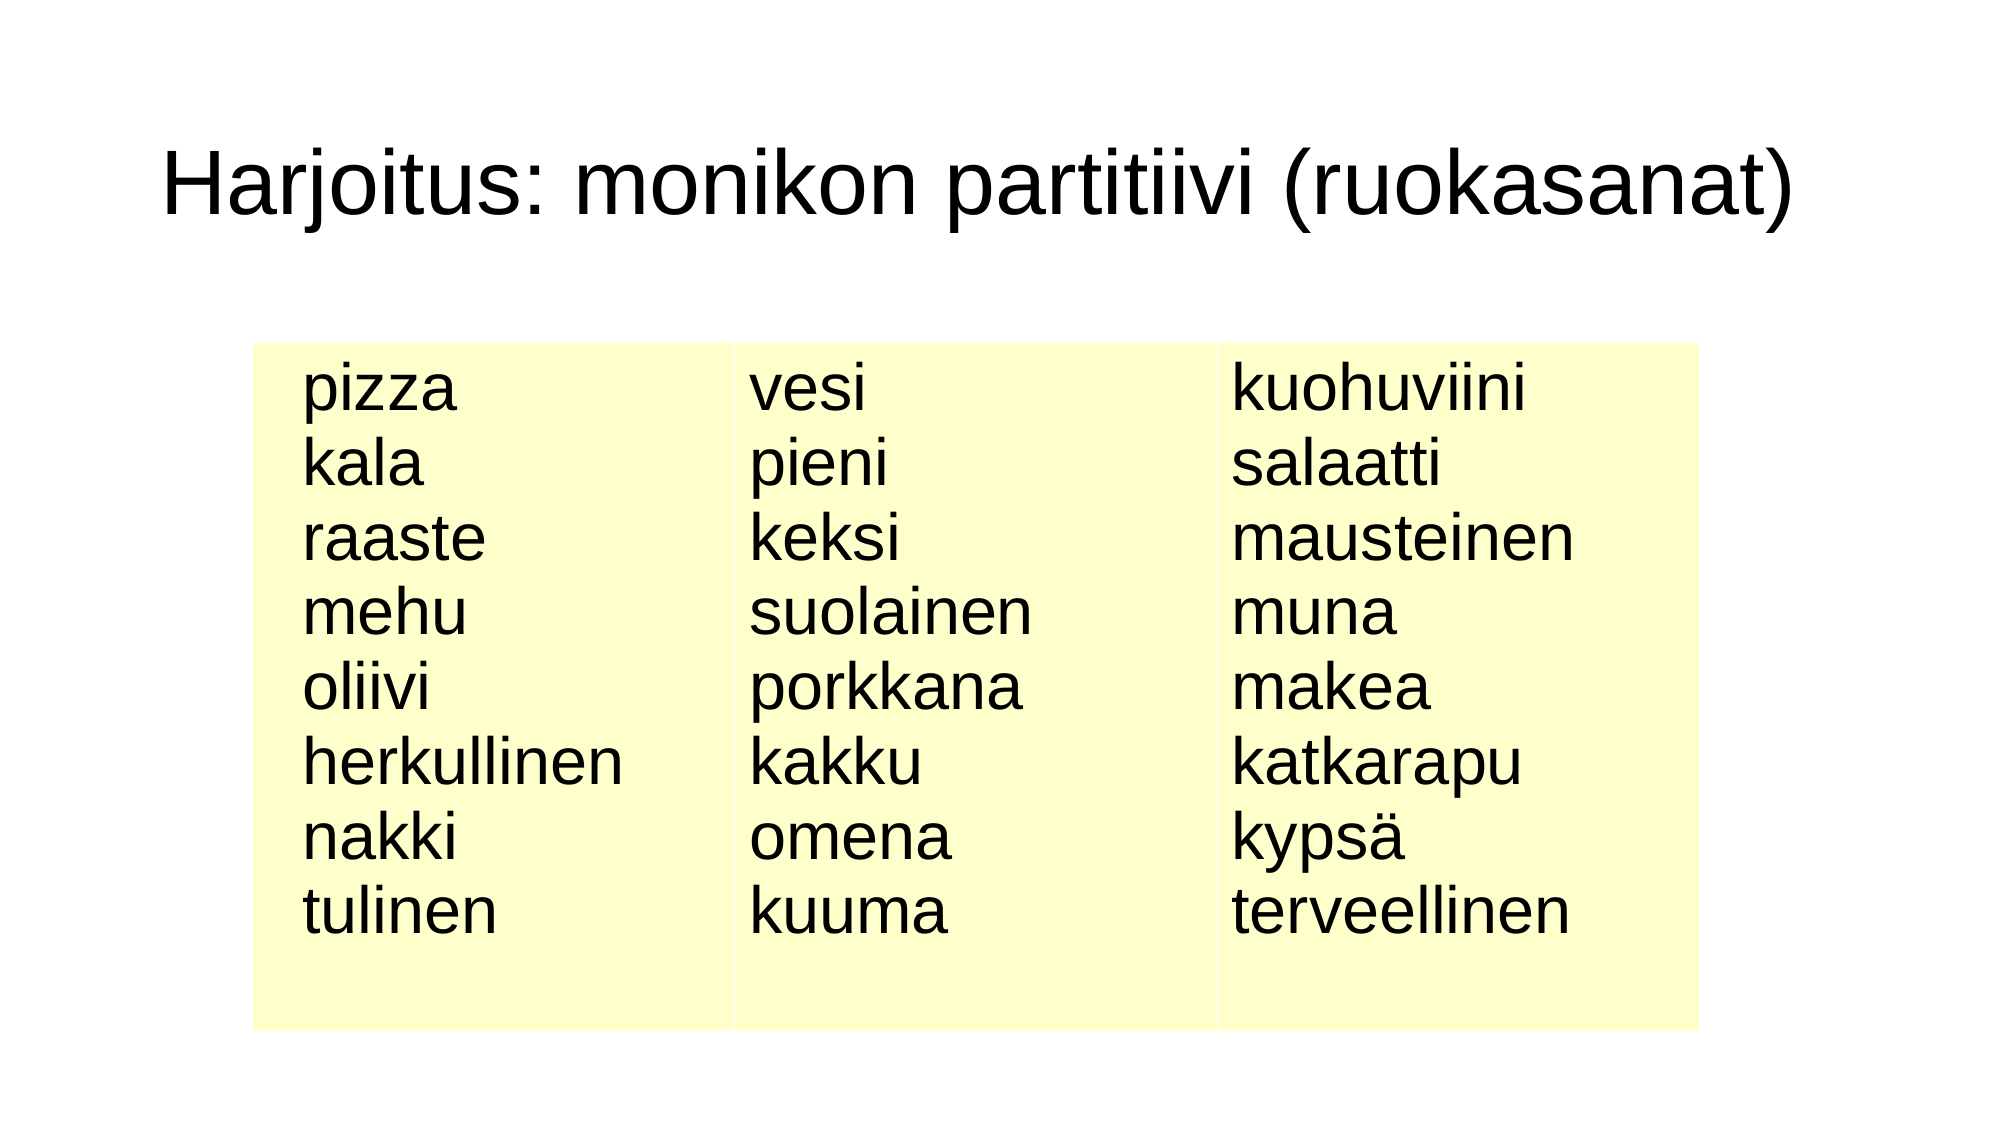

# Harjoitus: monikon partitiivi (ruokasanat)
| pizza kala raaste mehu oliivi herkullinen nakki tulinen | vesi pieni keksi suolainen porkkana kakku omena kuuma | kuohuviini salaatti mausteinen muna makea katkarapu kypsä terveellinen |
| --- | --- | --- |
| | | |
| --- | --- | --- |
| | | |
| --- | --- | --- |